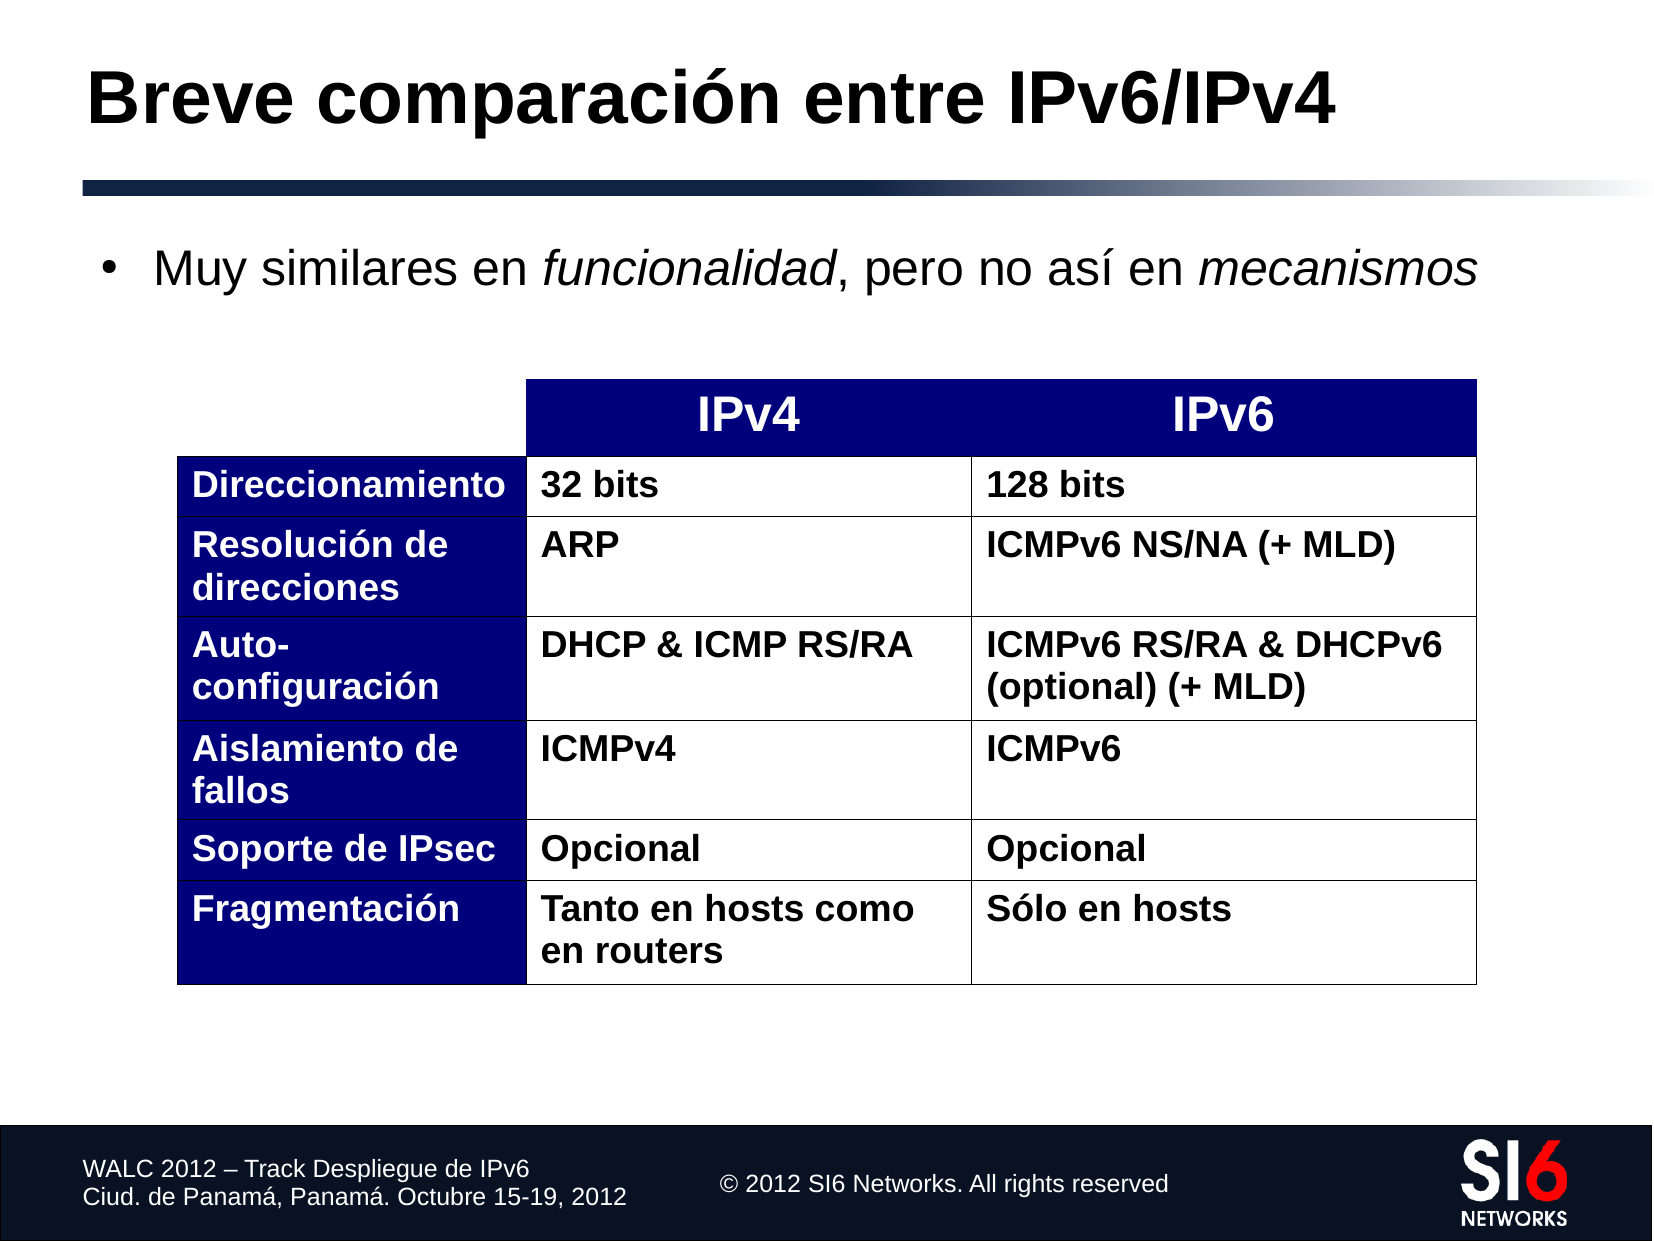

# Breve comparación entre IPv6/IPv4
Muy similares en funcionalidad, pero no así en mecanismos
| | IPv4 | IPv6 |
| --- | --- | --- |
| Direccionamiento | 32 bits | 128 bits |
| Resolución de direcciones | ARP | ICMPv6 NS/NA (+ MLD) |
| Auto-configuración | DHCP & ICMP RS/RA | ICMPv6 RS/RA & DHCPv6 (optional) (+ MLD) |
| Aislamiento de fallos | ICMPv4 | ICMPv6 |
| Soporte de IPsec | Opcional | Opcional |
| Fragmentación | Tanto en hosts como en routers | Sólo en hosts |
Congreso de Seguridad en Computo 2011